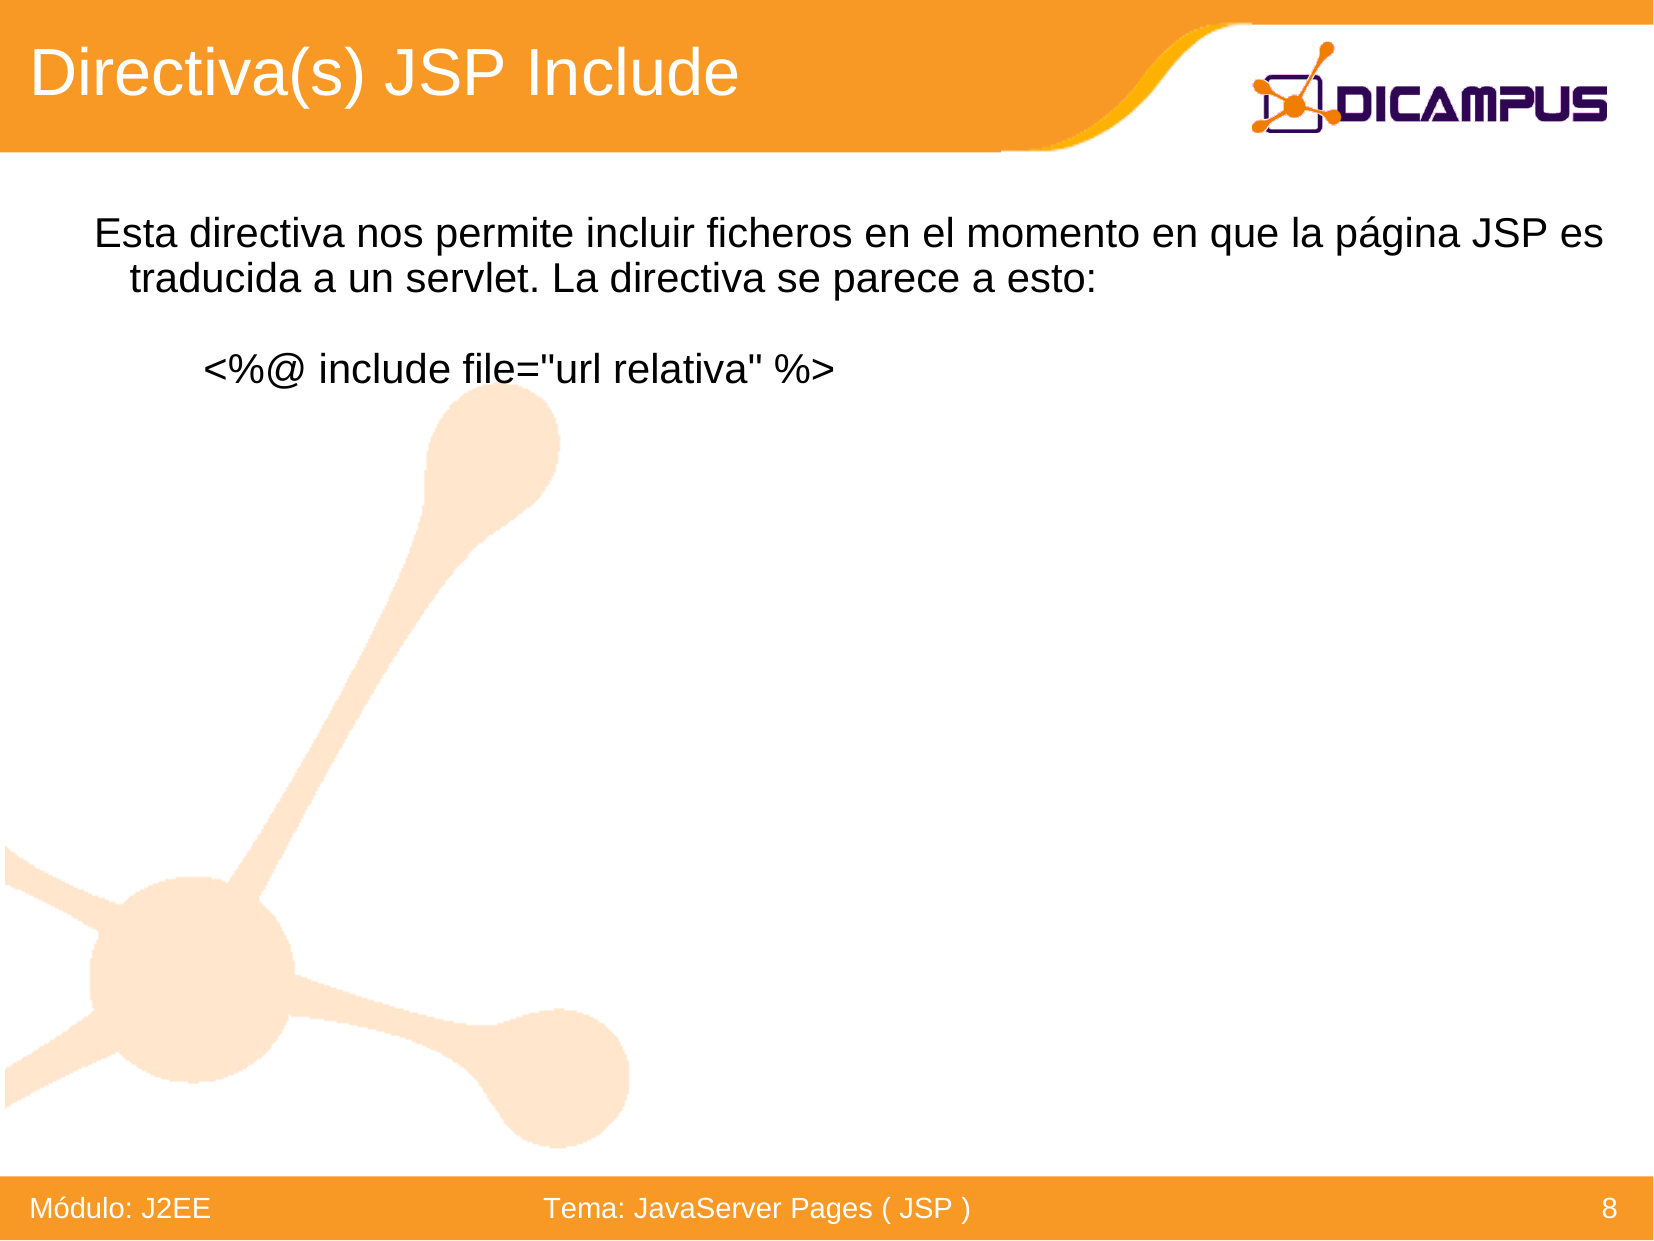

Directiva(s) JSP Include
Esta directiva nos permite incluir ficheros en el momento en que la página JSP es traducida a un servlet. La directiva se parece a esto:
		<%@ include file="url relativa" %>
Módulo: J2EE
Tema: JavaServer Pages ( JSP )